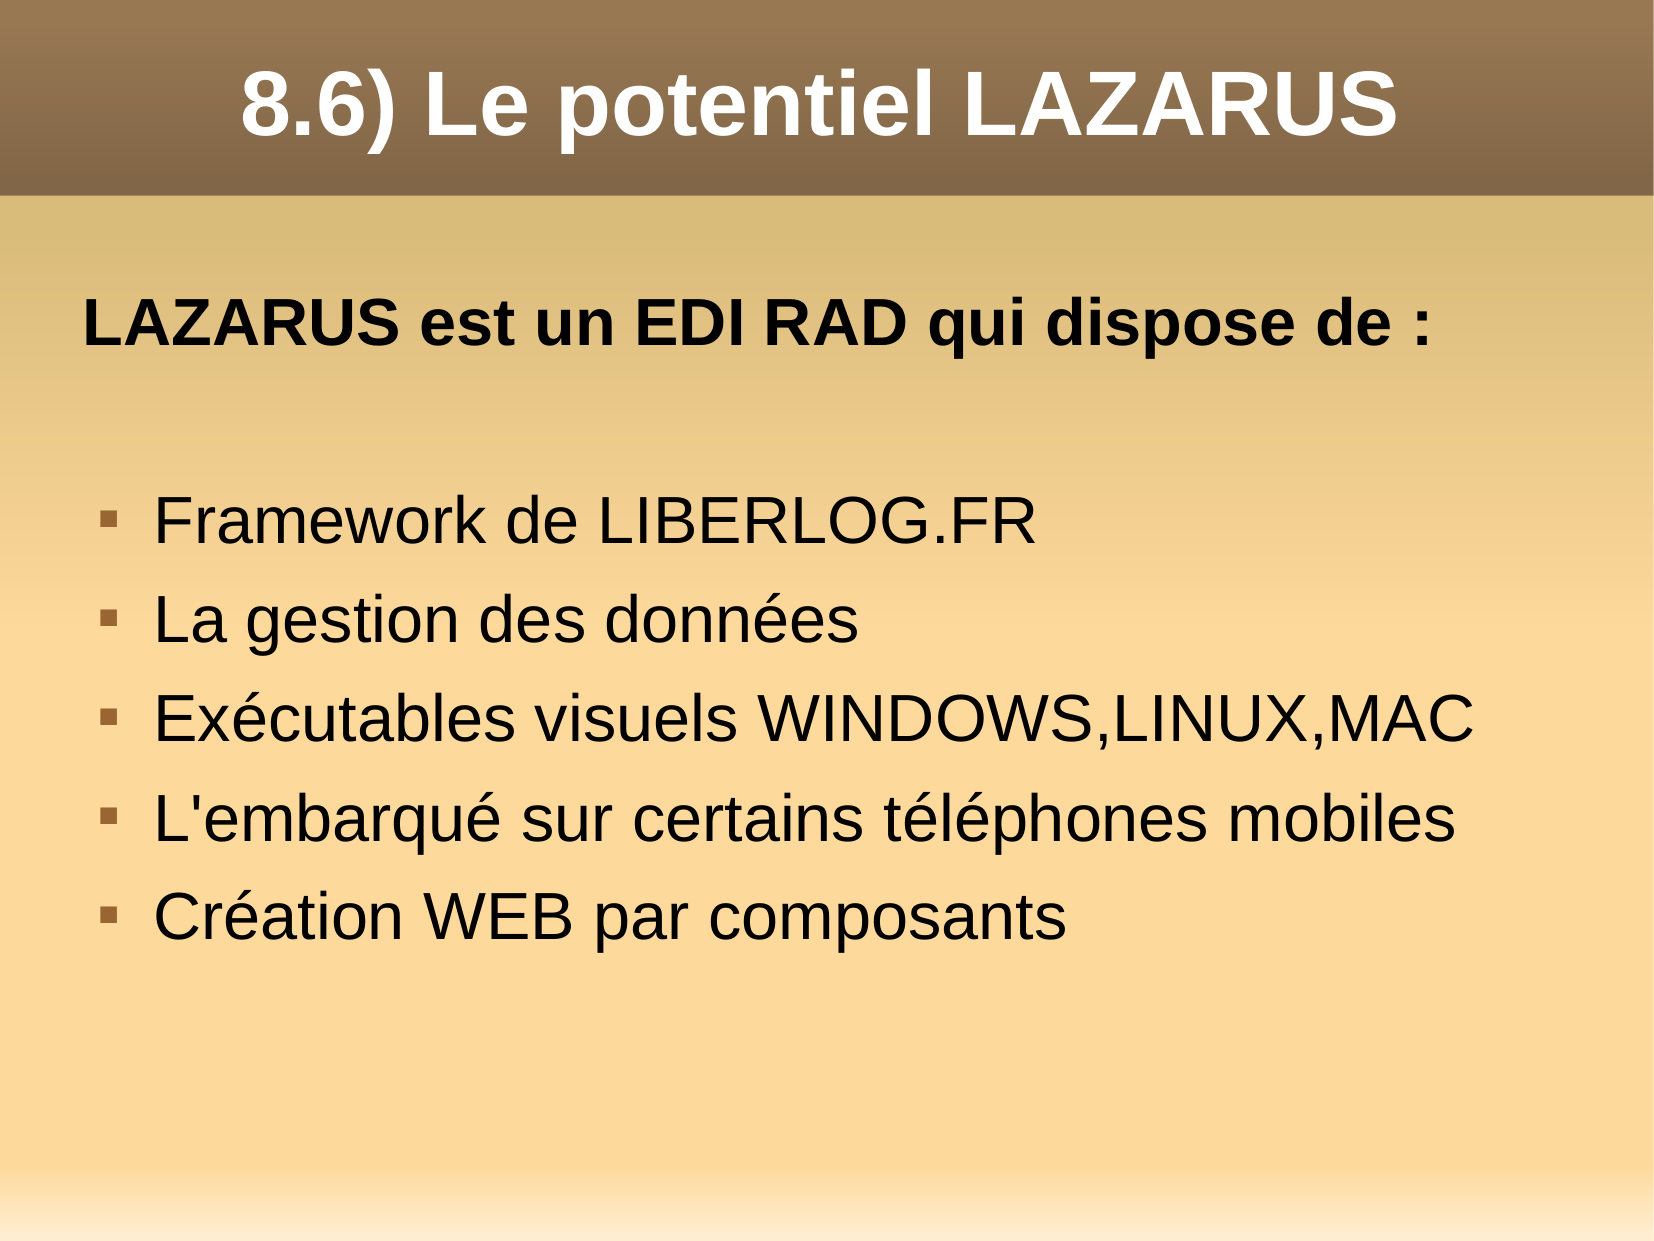

# 8.6) Le potentiel LAZARUS
LAZARUS est un EDI RAD qui dispose de :
Framework de LIBERLOG.FR
La gestion des données
Exécutables visuels WINDOWS,LINUX,MAC
L'embarqué sur certains téléphones mobiles
Création WEB par composants